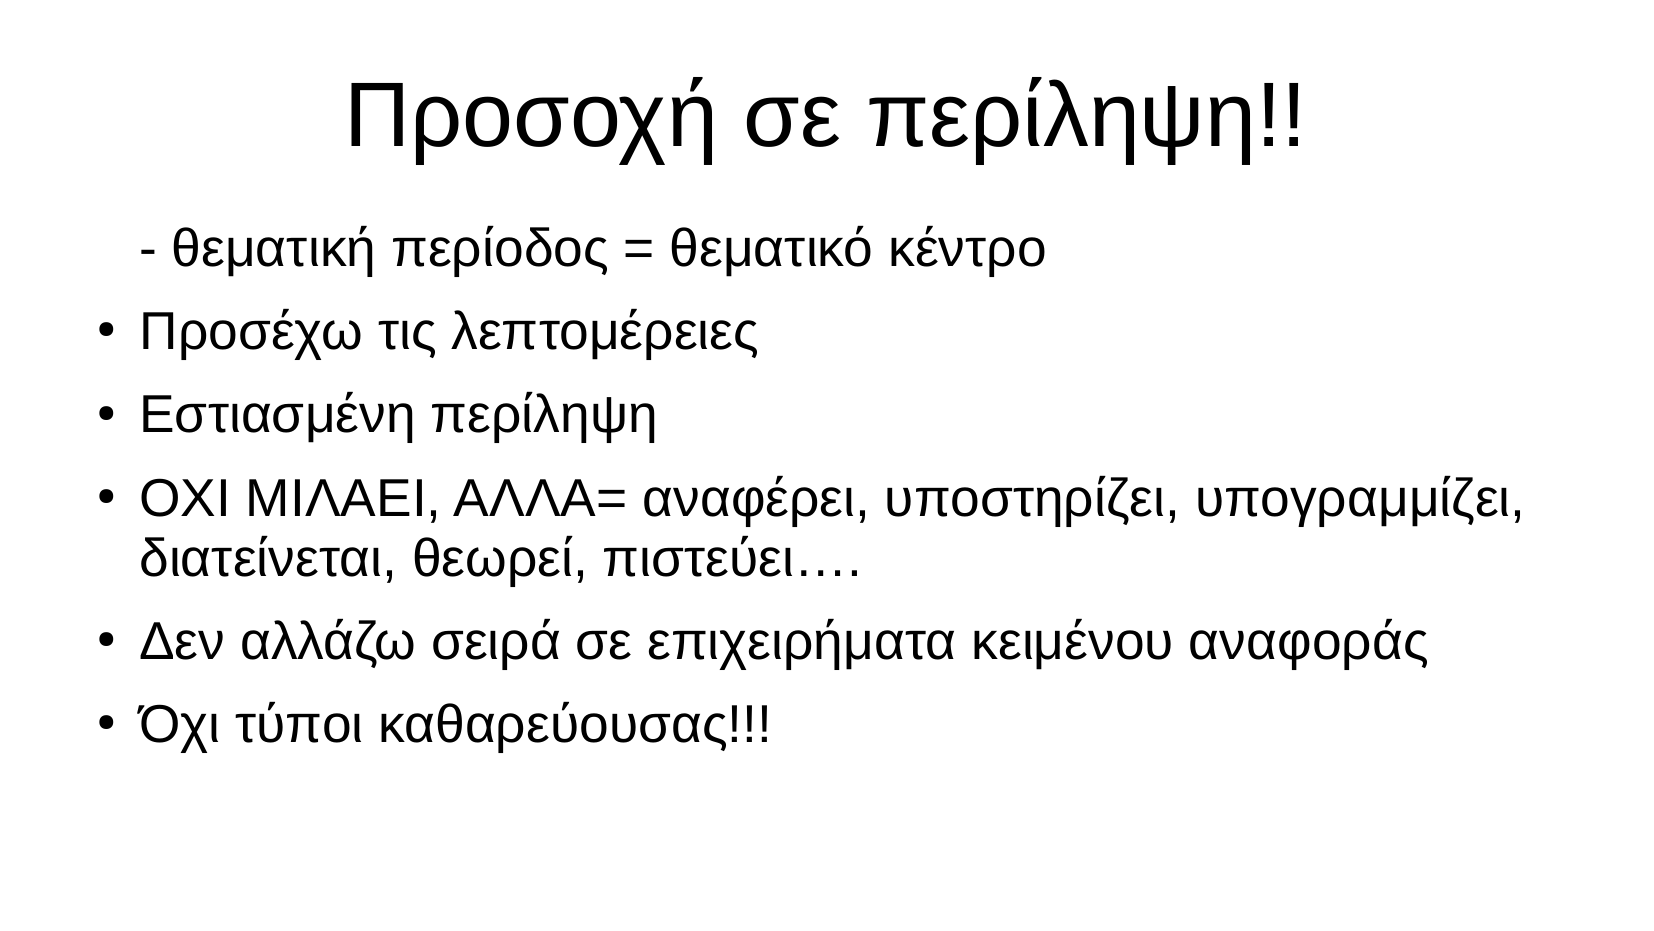

# Προσοχή σε περίληψη!!
- θεματική περίοδος = θεματικό κέντρο
Προσέχω τις λεπτομέρειες
Εστιασμένη περίληψη
ΟΧΙ ΜΙΛΑΕΙ, ΑΛΛΑ= αναφέρει, υποστηρίζει, υπογραμμίζει, διατείνεται, θεωρεί, πιστεύει….
Δεν αλλάζω σειρά σε επιχειρήματα κειμένου αναφοράς
Όχι τύποι καθαρεύουσας!!!